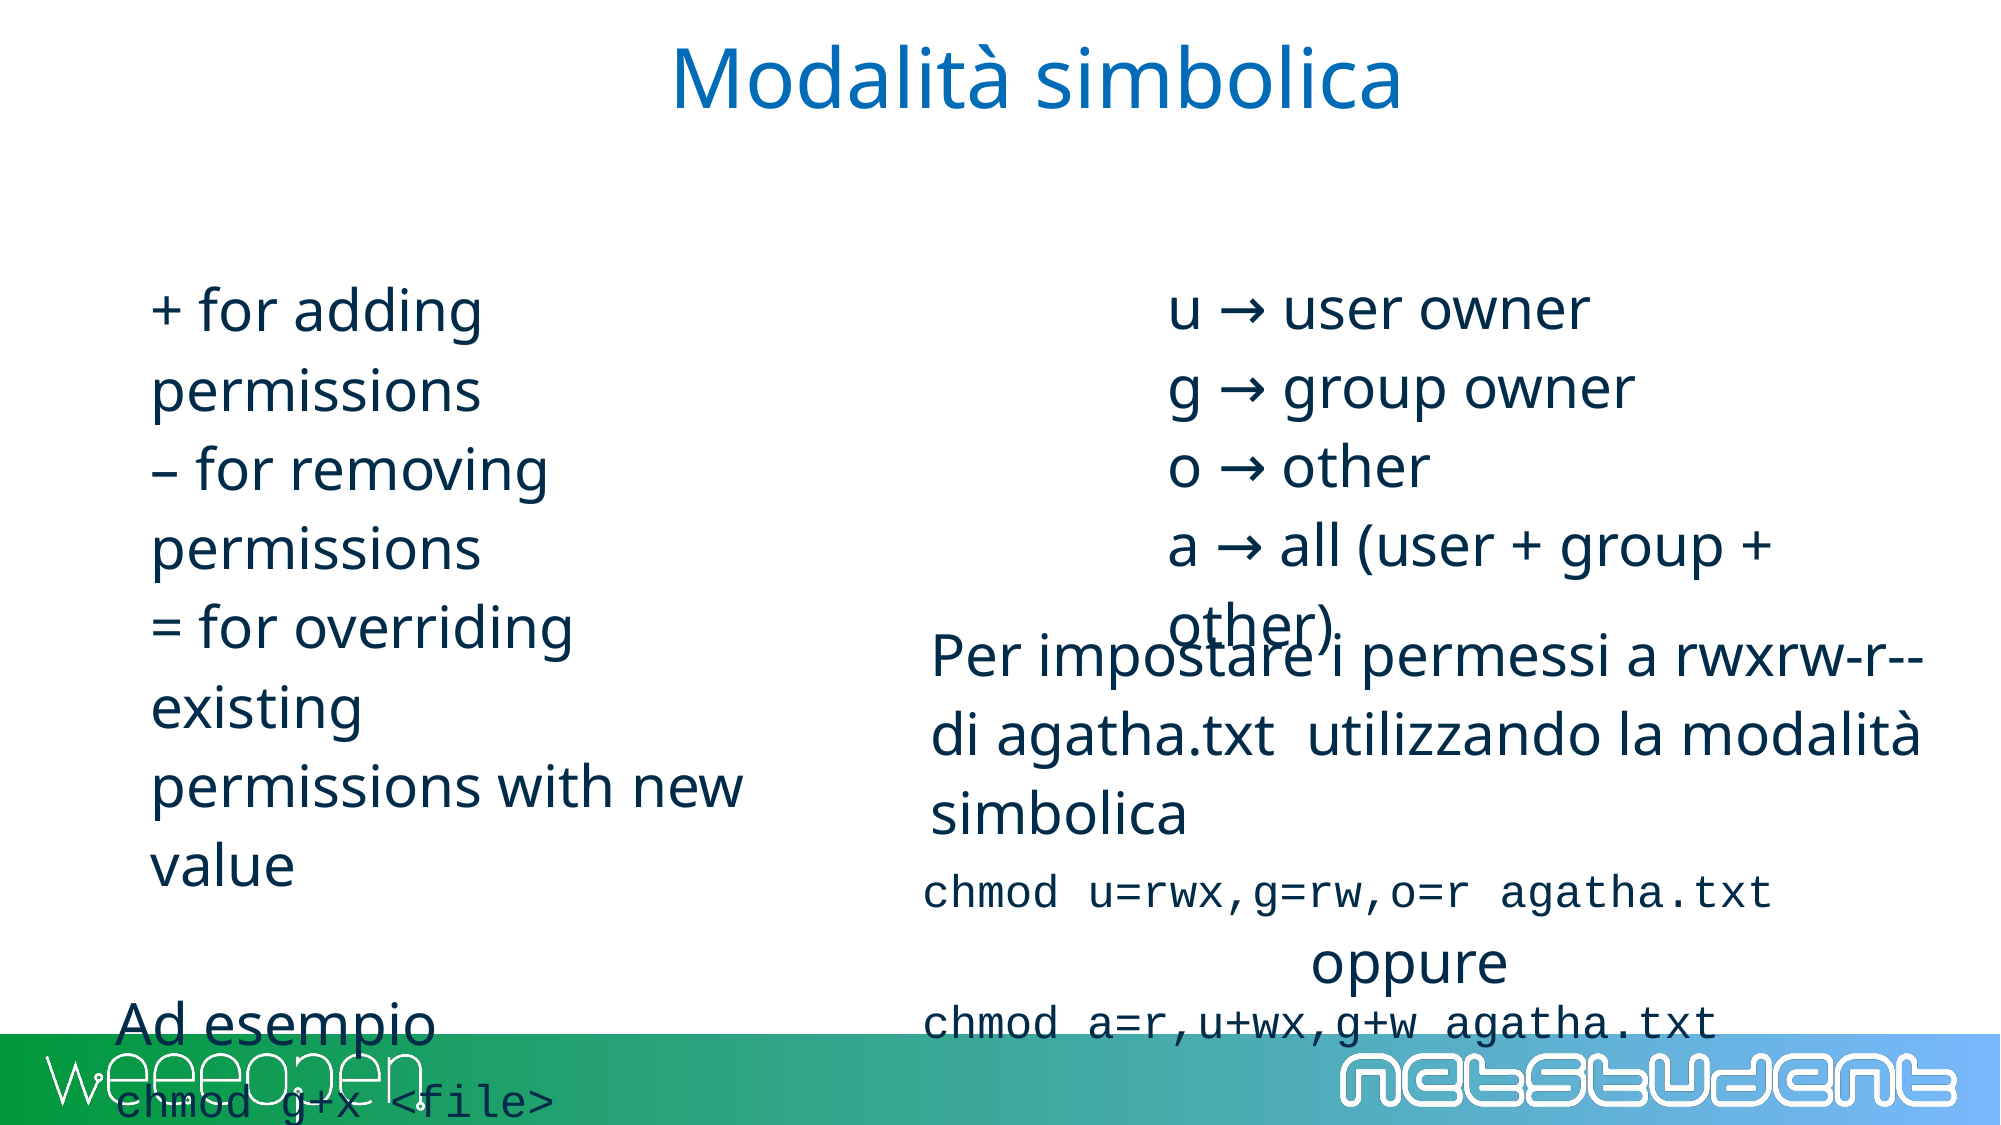

# Modalità simbolica
u → user owner
g → group owner
o → other
a → all (user + group + other)
+ for adding permissions
– for removing permissions
= for overriding existing
permissions with new value
Ad esempio
chmod g+x <file>
chmod g=rw <file>
chmod u=rwx,g=rw <file>
Per impostare i permessi a rwxrw-r--di agatha.txt utilizzando la modalità simbolica
 chmod u=rwx,g=rw,o=r agatha.txt
oppure
 chmod a=r,u+wx,g+w agatha.txt